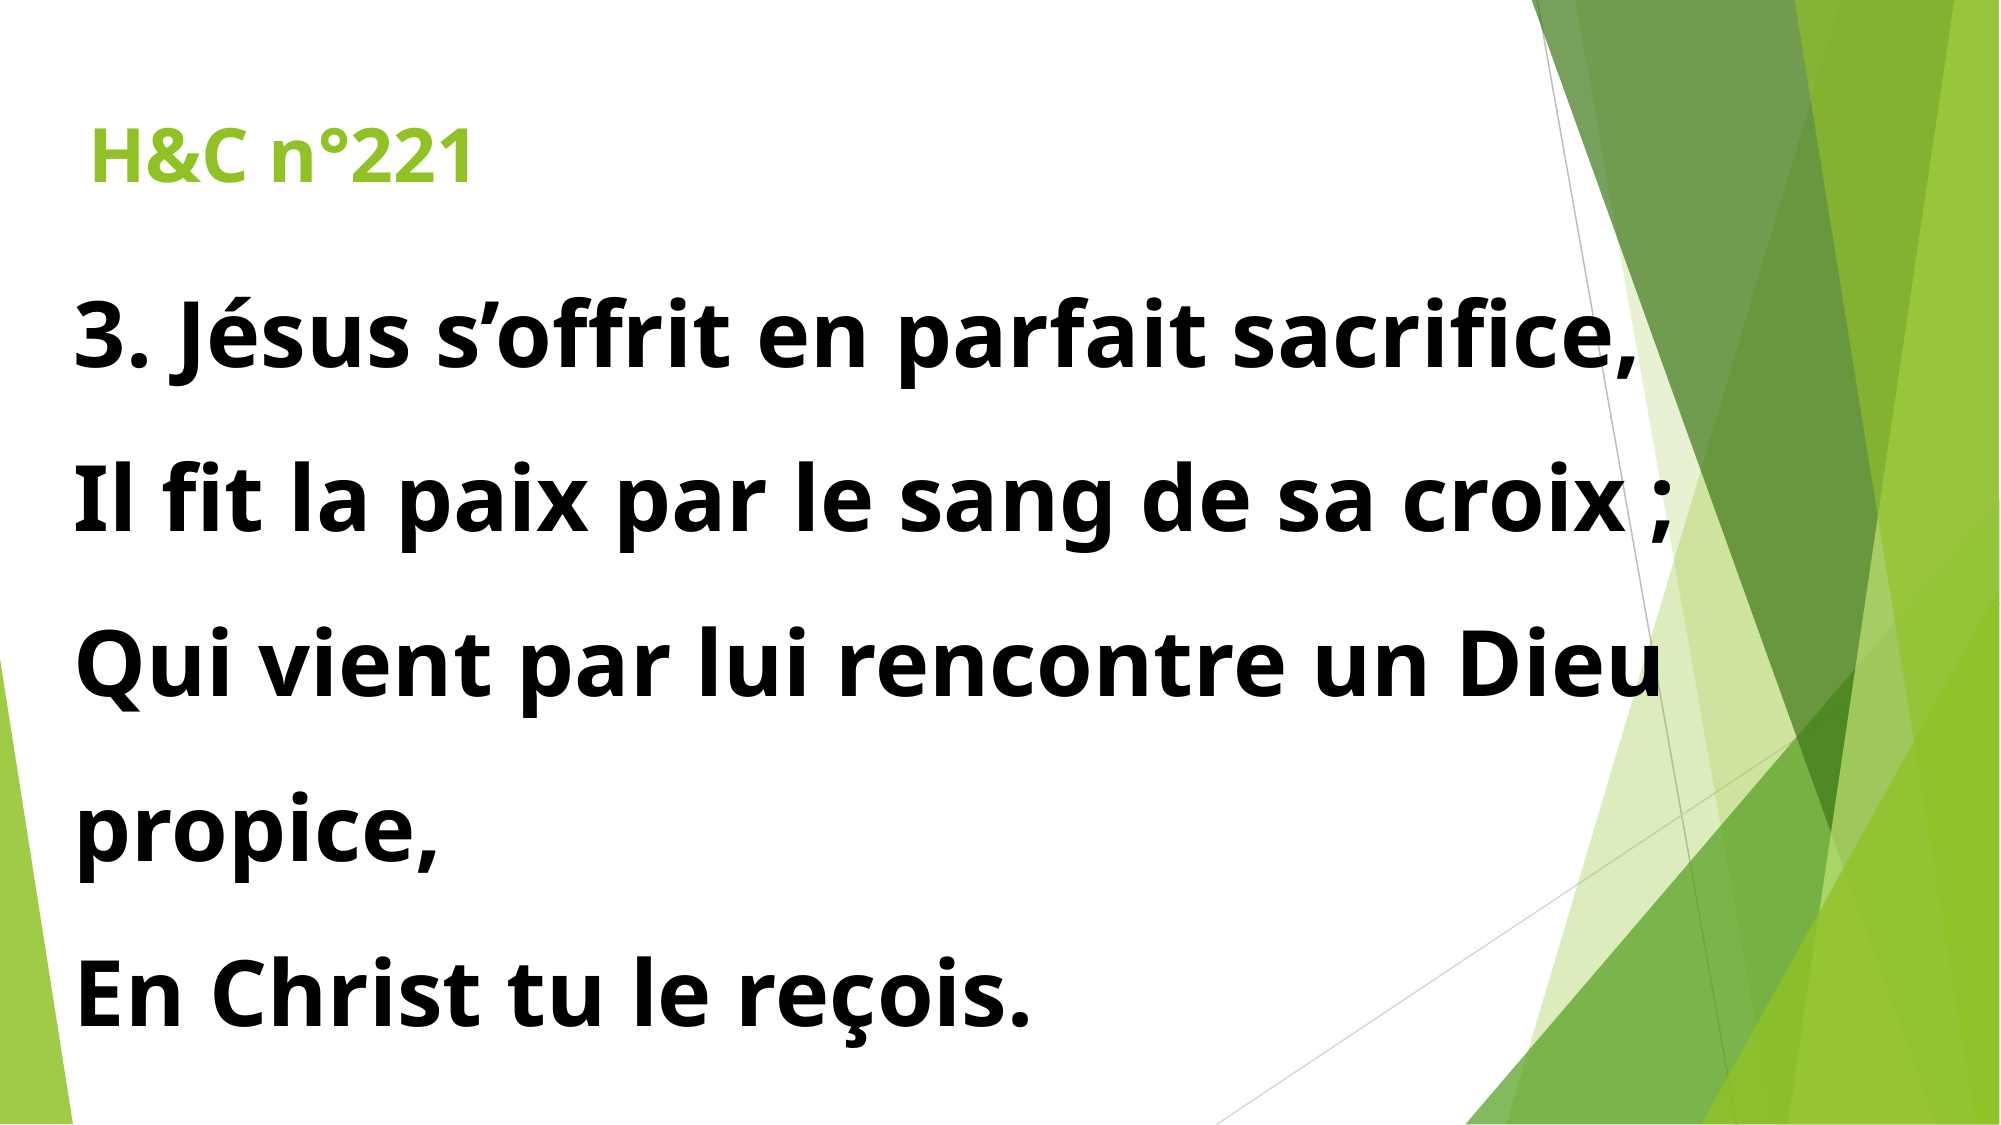

H&C n°221
3. Jésus s’offrit en parfait sacrifice,
Il fit la paix par le sang de sa croix ;
Qui vient par lui rencontre un Dieu propice,
En Christ tu le reçois.